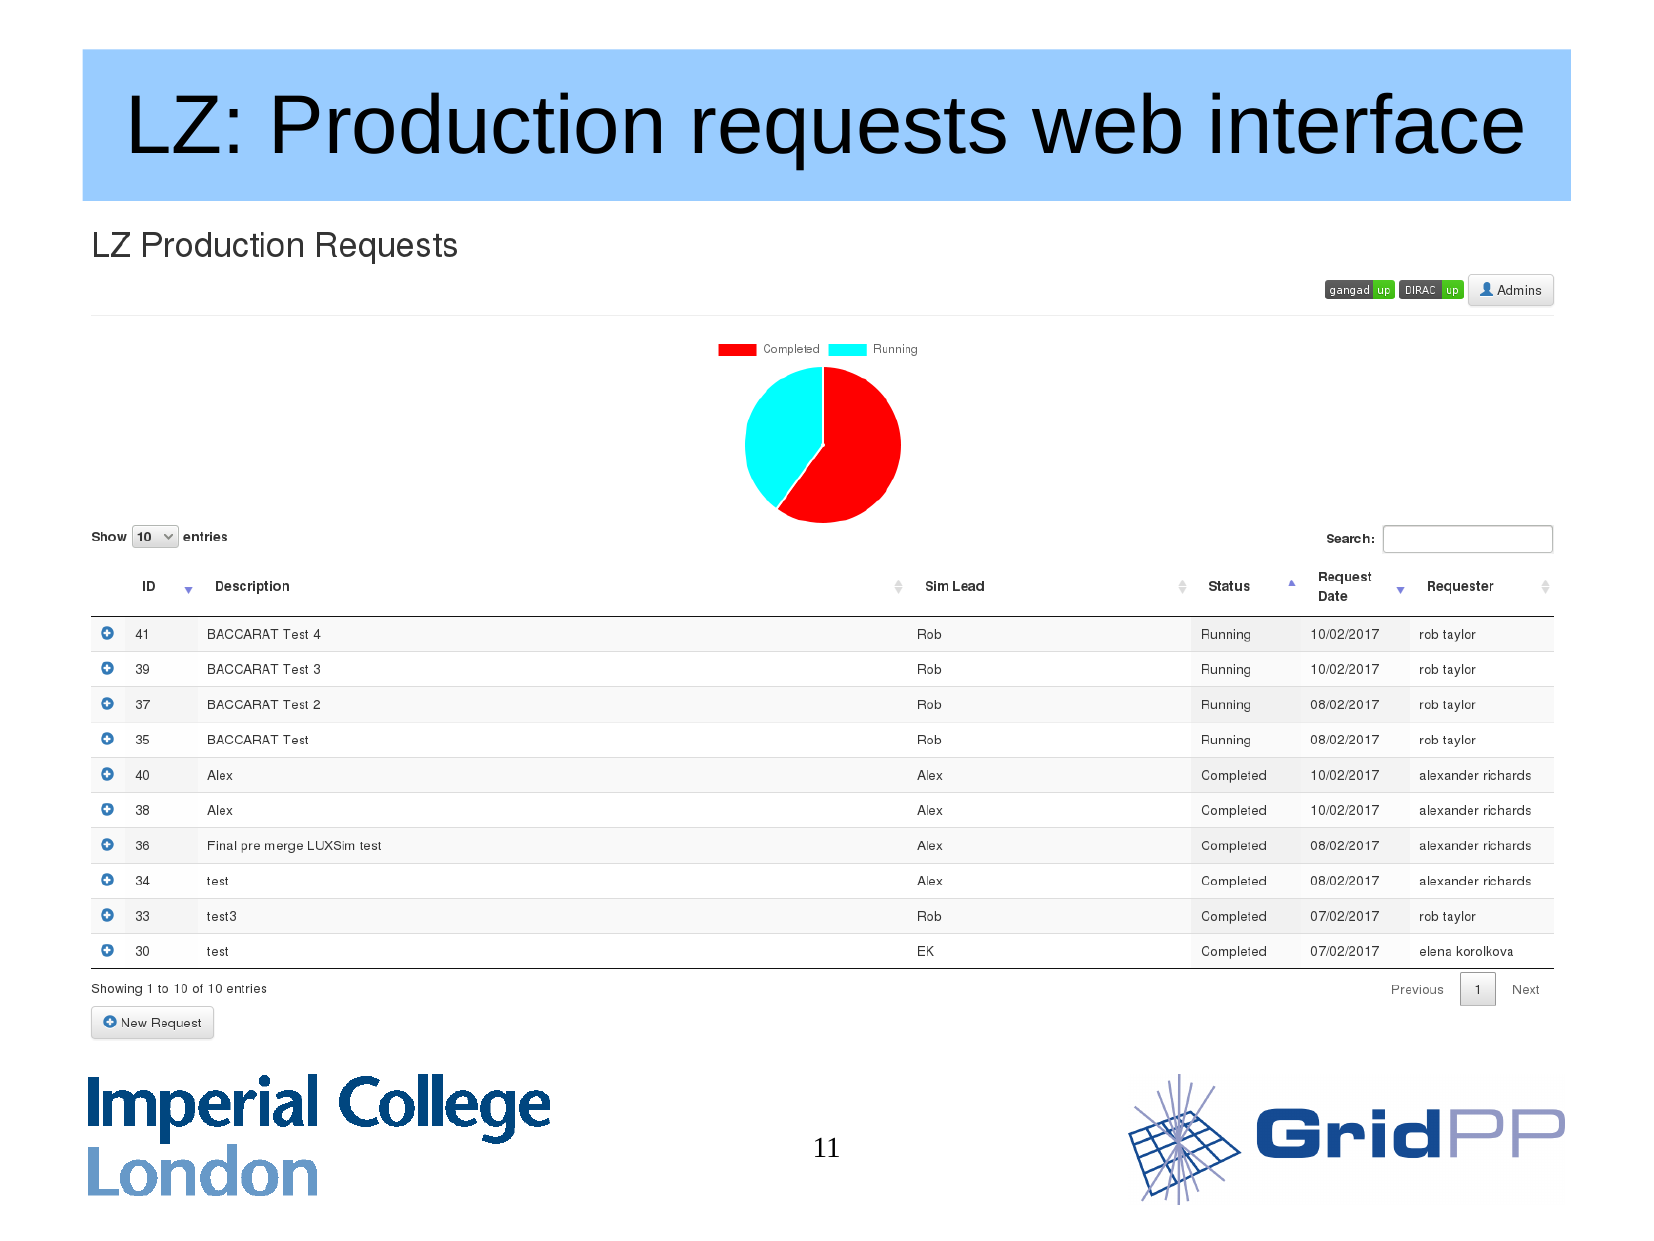

# LZ: Production requests web interface
11